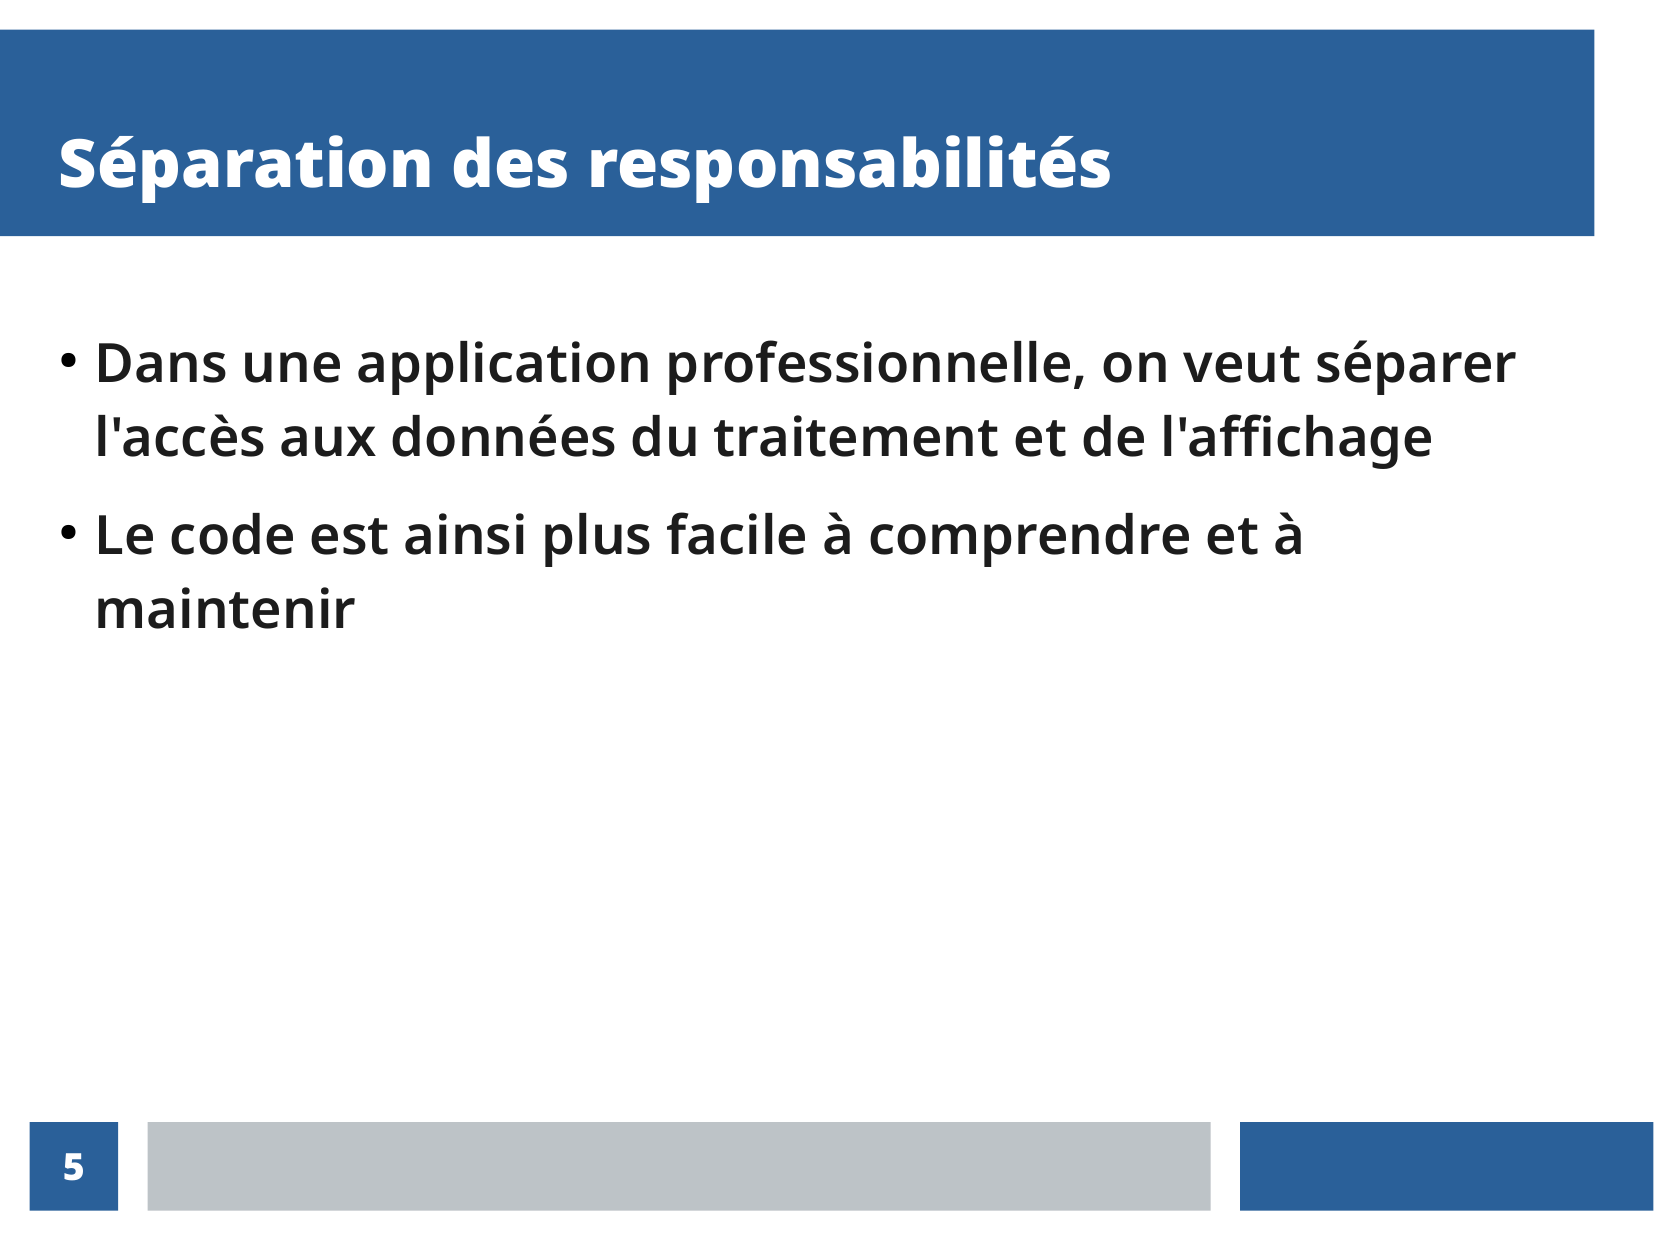

# Séparation des responsabilités
Dans une application professionnelle, on veut séparer l'accès aux données du traitement et de l'affichage
Le code est ainsi plus facile à comprendre et à maintenir
5